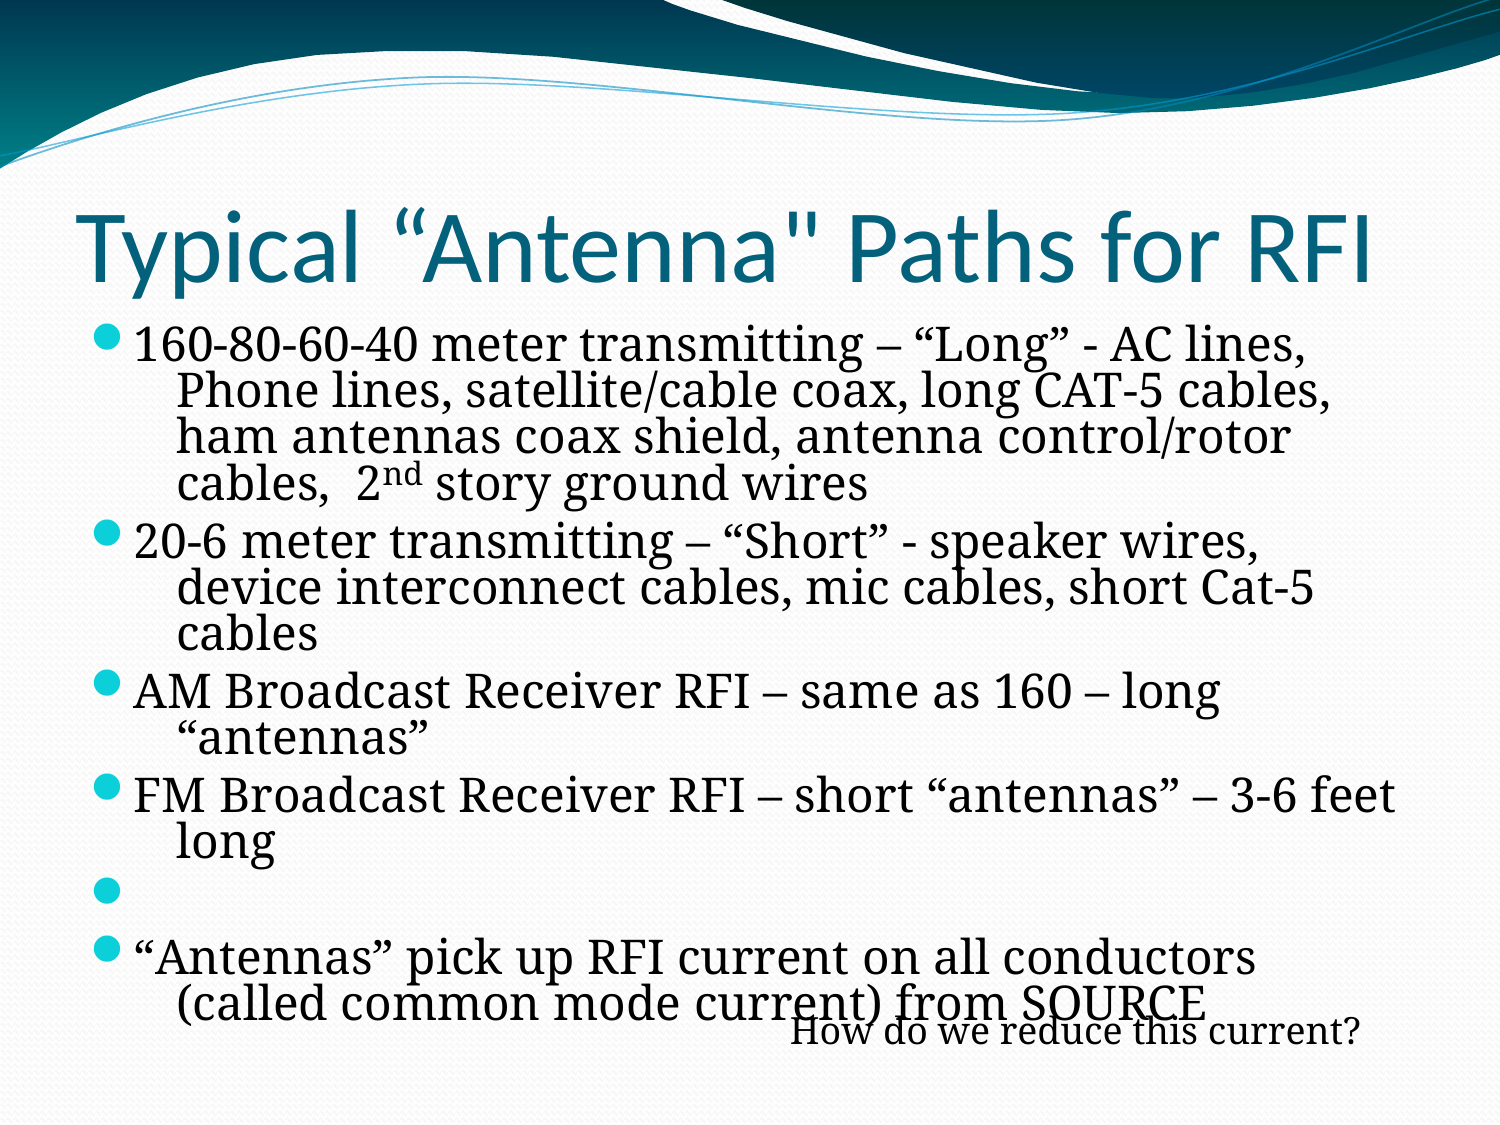

# Typical “Antenna" Paths for RFI
160-80-60-40 meter transmitting – “Long” - AC lines, Phone lines, satellite/cable coax, long CAT-5 cables, ham antennas coax shield, antenna control/rotor cables, 2nd story ground wires
20-6 meter transmitting – “Short” - speaker wires, device interconnect cables, mic cables, short Cat-5 cables
AM Broadcast Receiver RFI – same as 160 – long “antennas”
FM Broadcast Receiver RFI – short “antennas” – 3-6 feet long
“Antennas” pick up RFI current on all conductors (called common mode current) from SOURCE
How do we reduce this current?